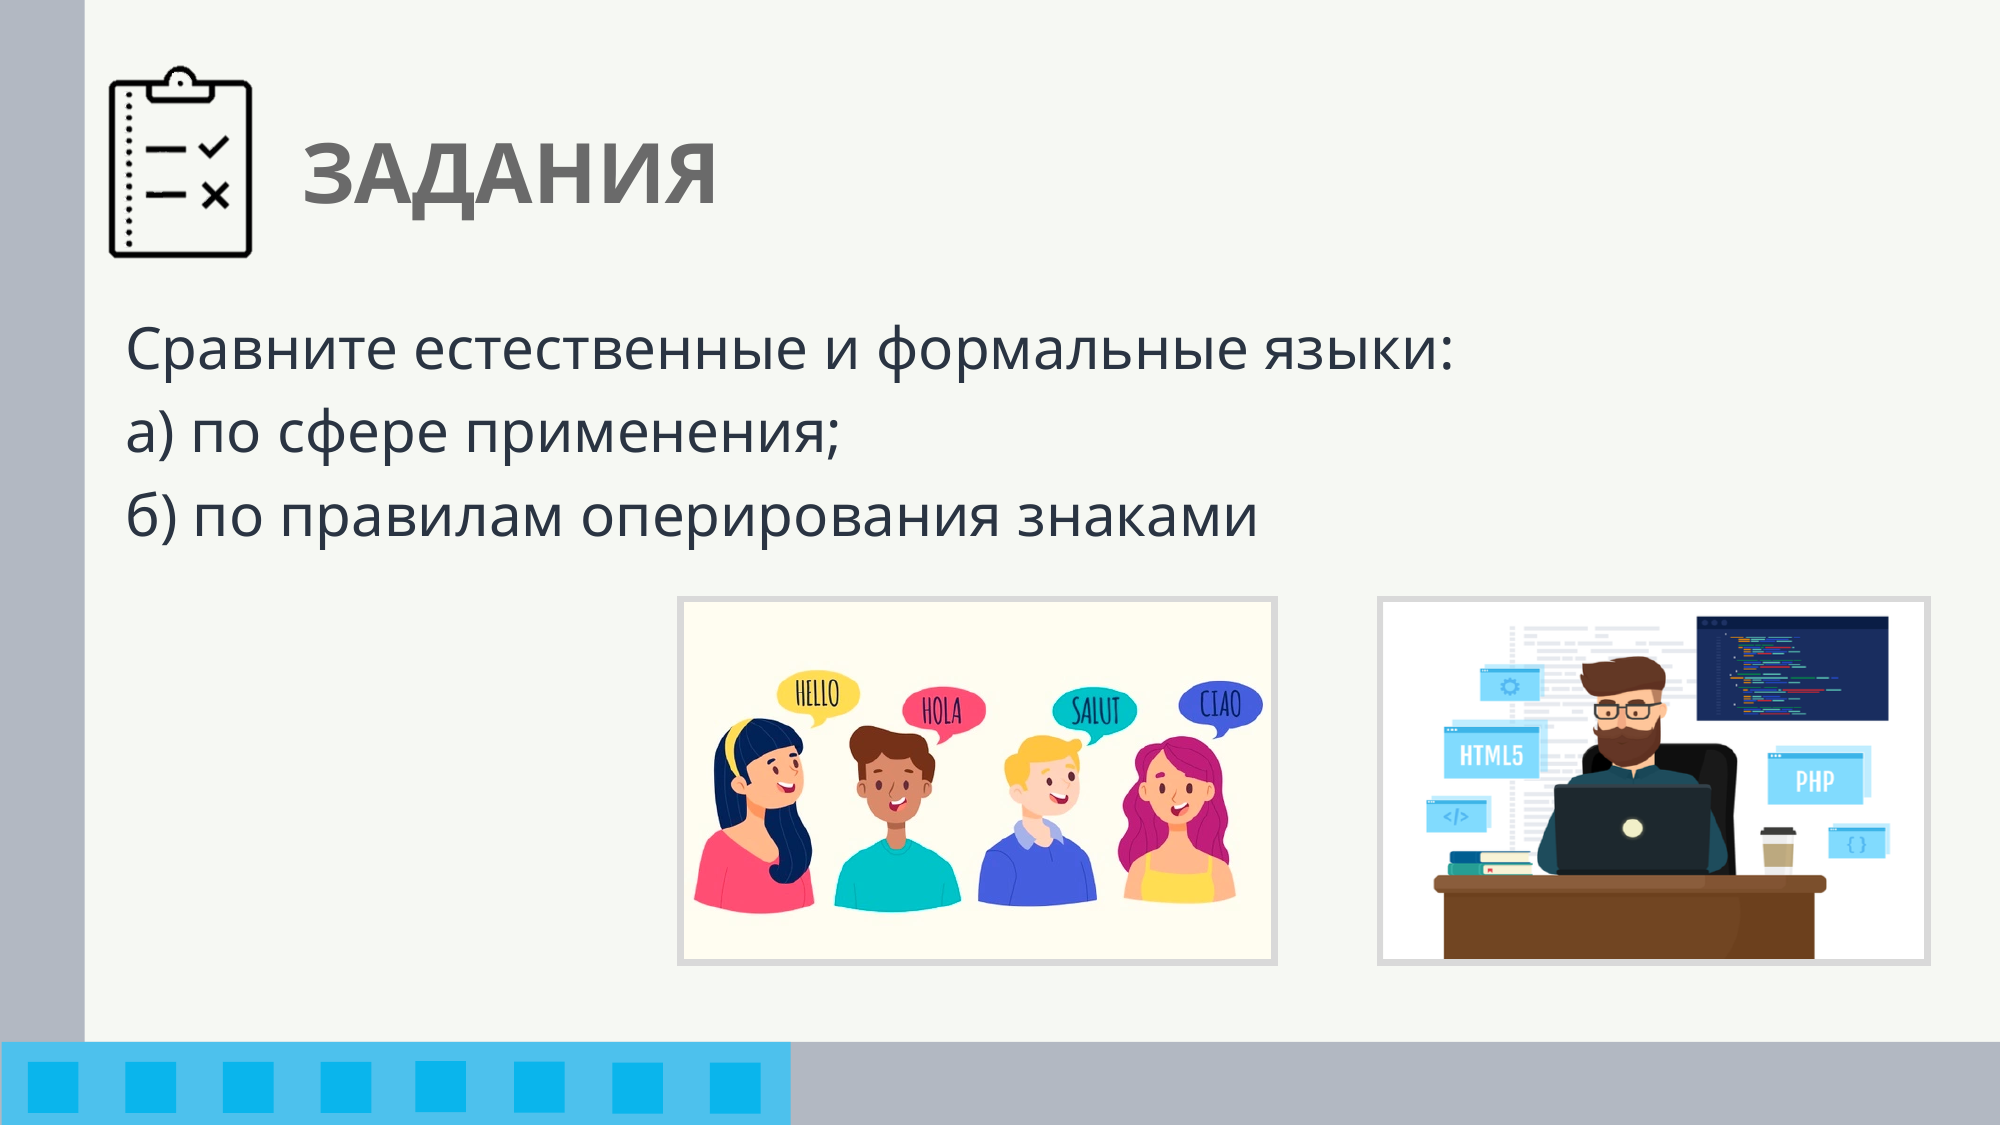

# ЗАДАНИЯ
Сравните естественные и формальные языки:
а) по сфере применения;
б) по правилам оперирования знаками